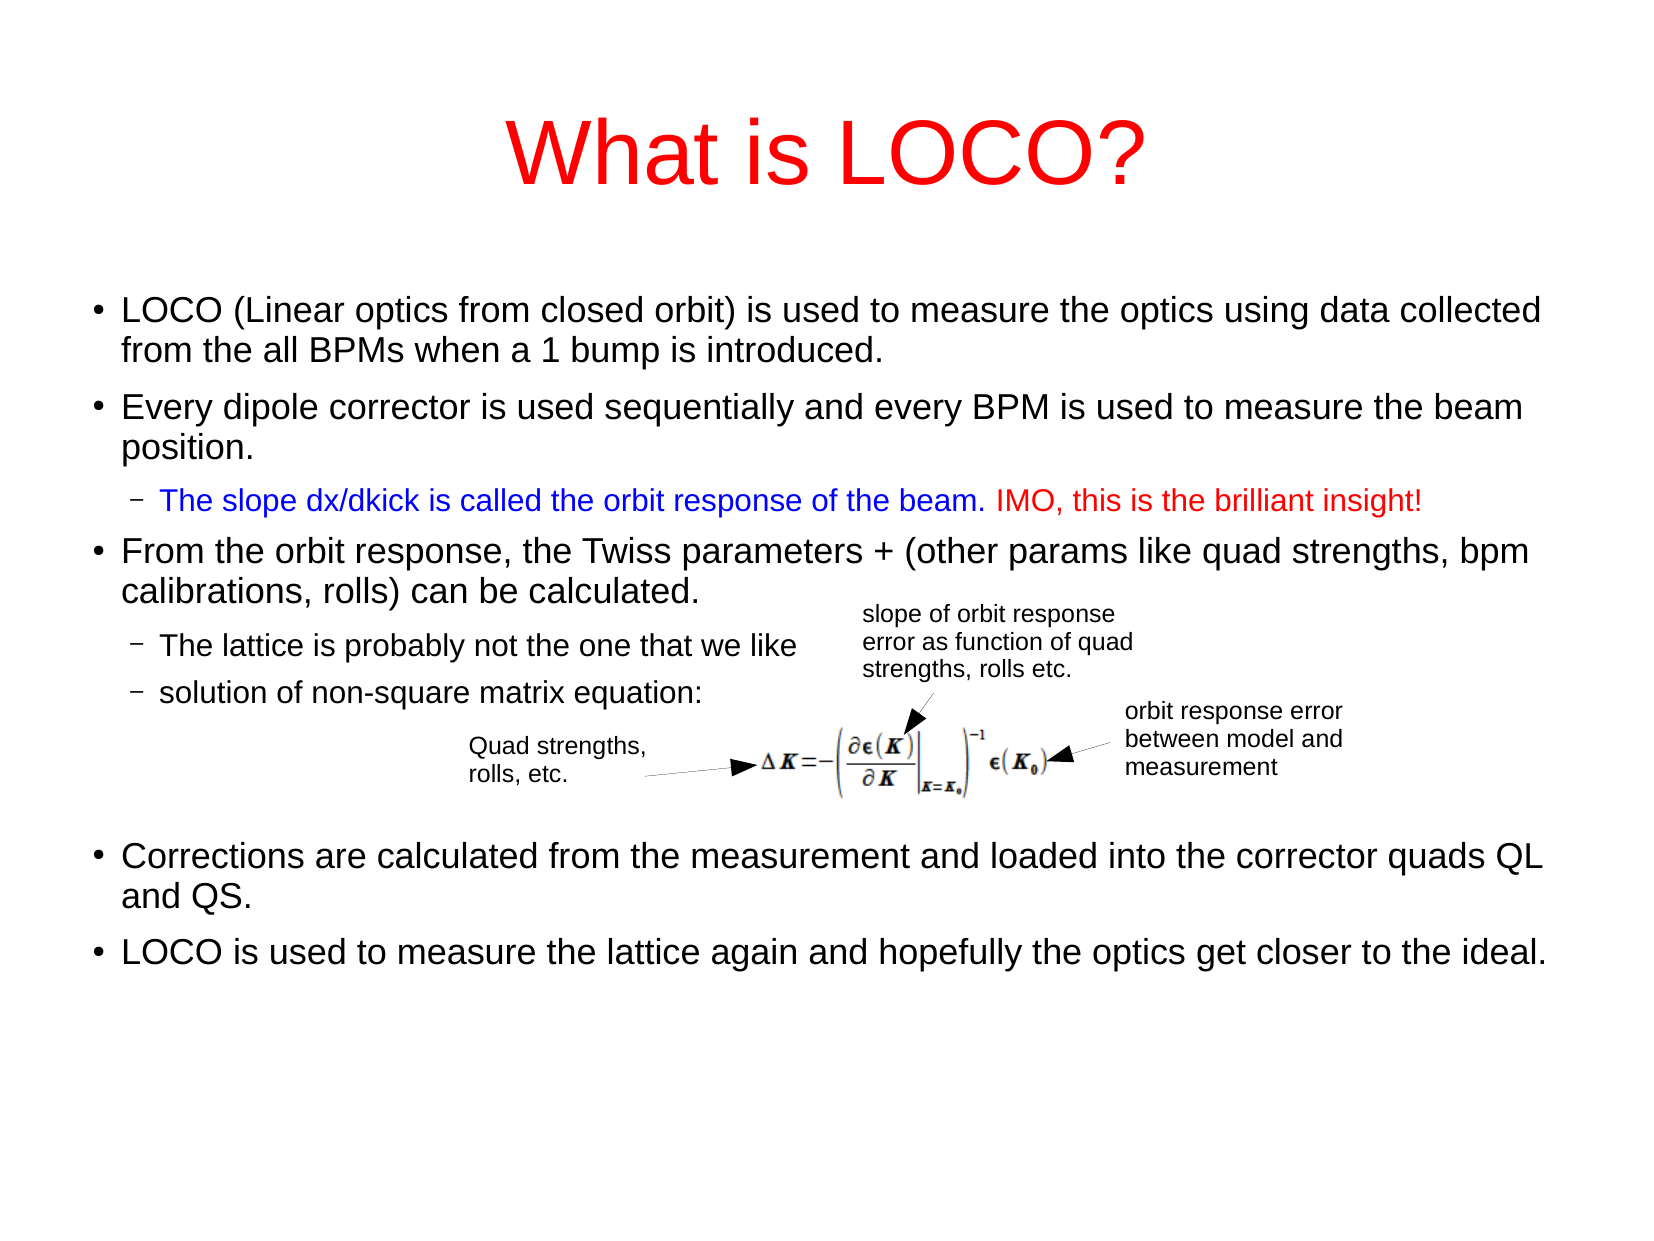

# What is LOCO?
LOCO (Linear optics from closed orbit) is used to measure the optics using data collected from the all BPMs when a 1 bump is introduced.
Every dipole corrector is used sequentially and every BPM is used to measure the beam position.
The slope dx/dkick is called the orbit response of the beam. IMO, this is the brilliant insight!
From the orbit response, the Twiss parameters + (other params like quad strengths, bpm calibrations, rolls) can be calculated.
The lattice is probably not the one that we like
solution of non-square matrix equation:
Corrections are calculated from the measurement and loaded into the corrector quads QL and QS.
LOCO is used to measure the lattice again and hopefully the optics get closer to the ideal.
slope of orbit response error as function of quad strengths, rolls etc.
orbit response error between model and measurement
Quad strengths, rolls, etc.